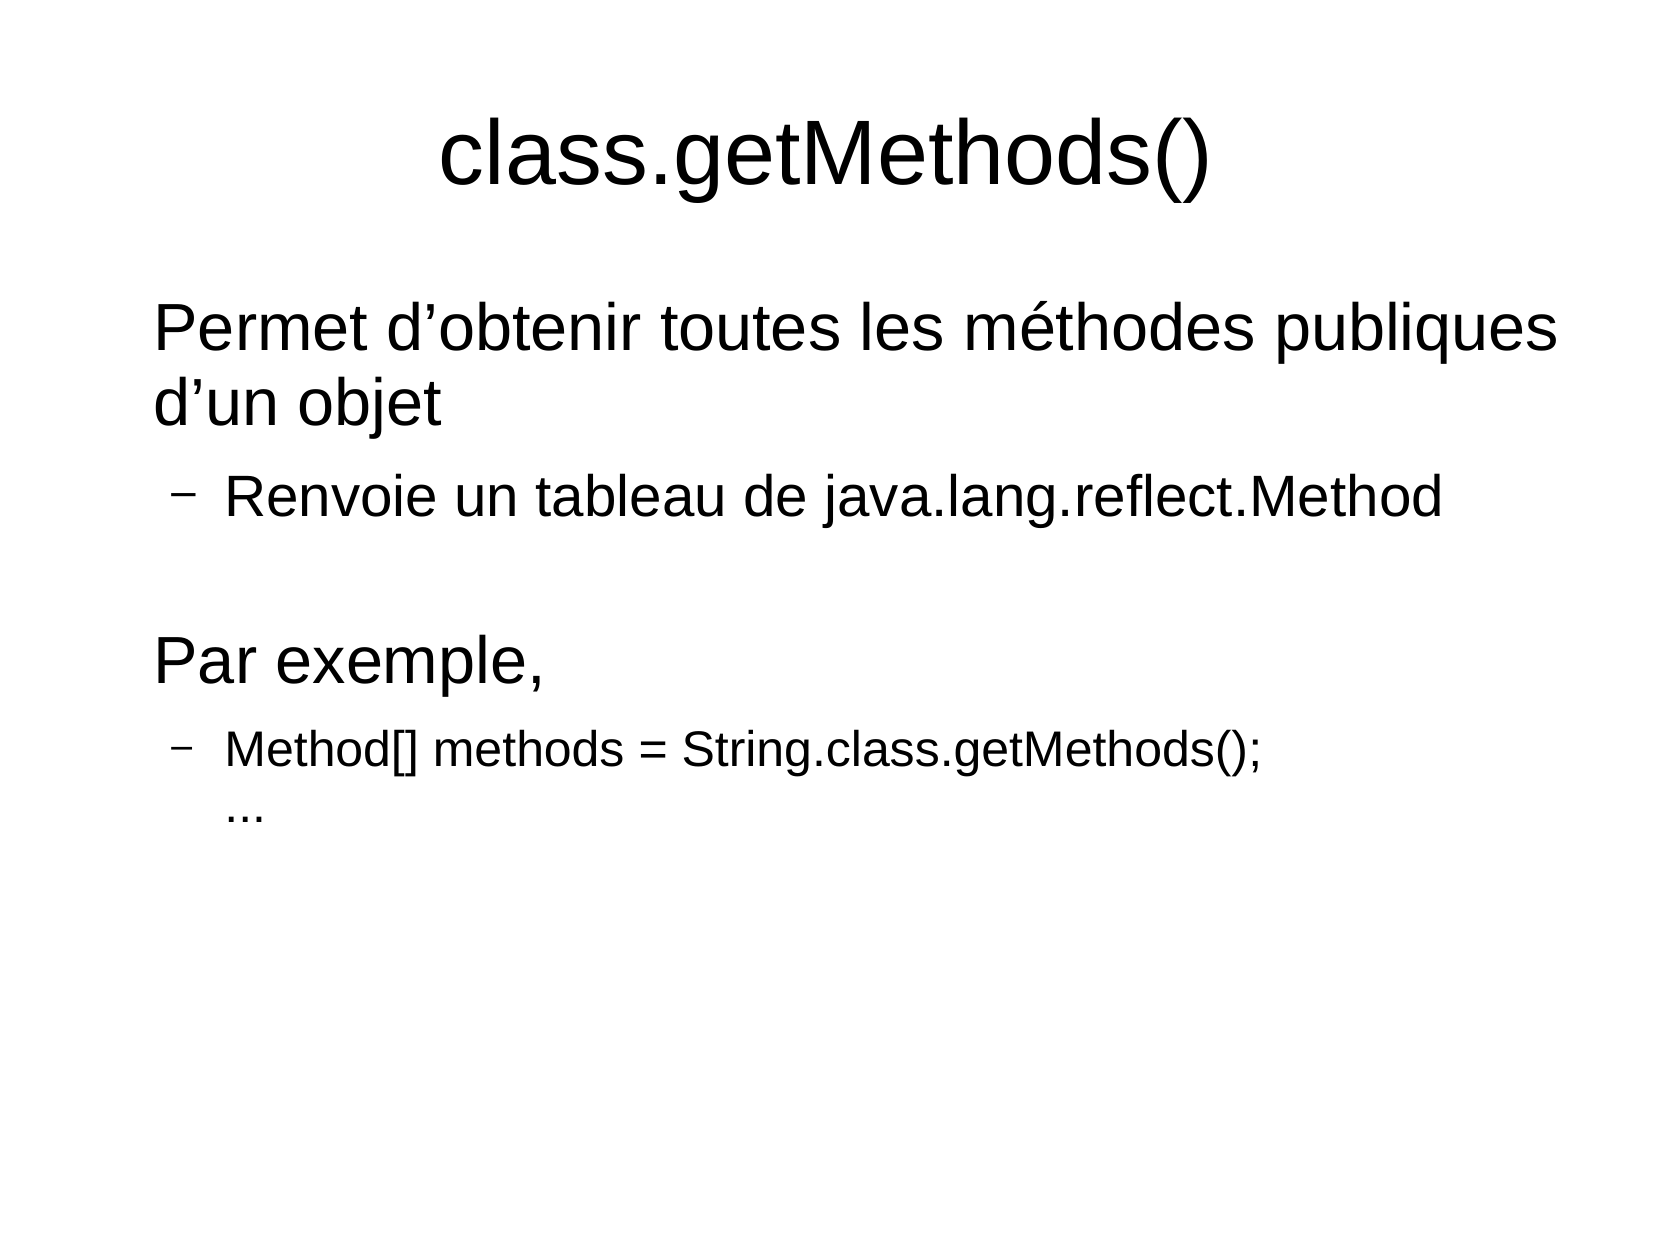

# class.getMethods()
Permet d’obtenir toutes les méthodes publiques d’un objet
Renvoie un tableau de java.lang.reflect.Method
Par exemple,
Method[] methods = String.class.getMethods();
...